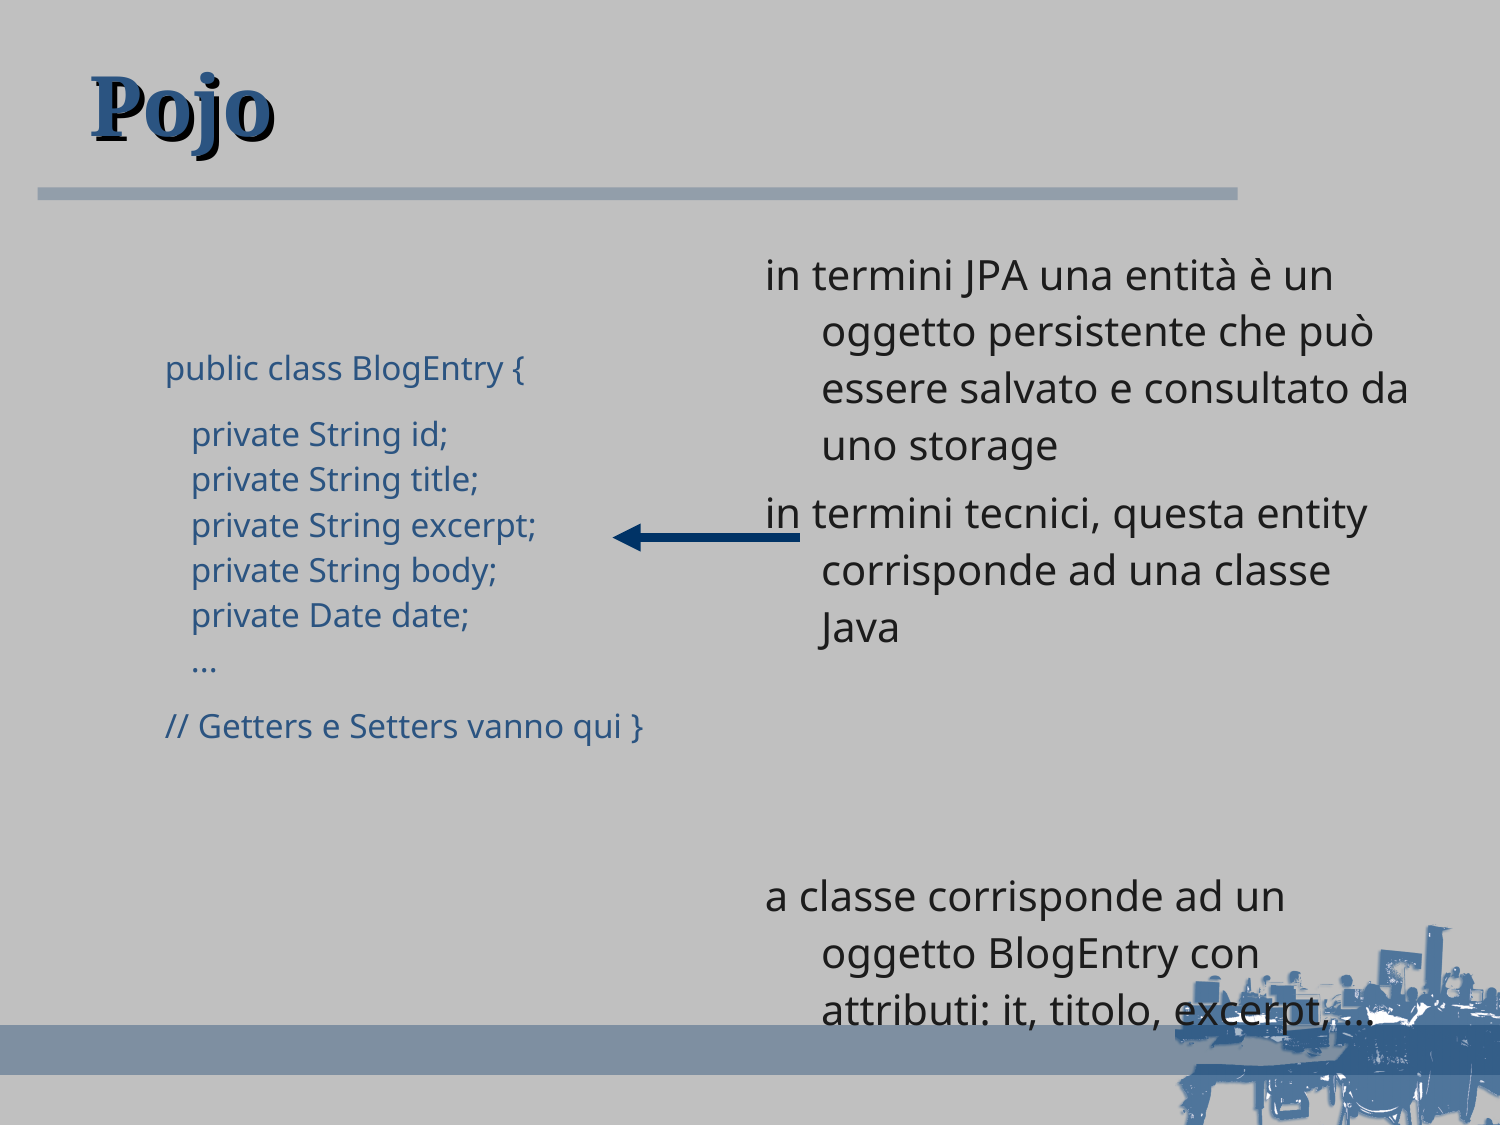

# Pojo
in termini JPA una entità è un oggetto persistente che può essere salvato e consultato da uno storage
in termini tecnici, questa entity corrisponde ad una classe Java
a classe corrisponde ad un oggetto BlogEntry con attributi: it, titolo, excerpt, ...
public class BlogEntry {
 private String id;
 private String title;
 private String excerpt;
 private String body;
 private Date date;
 ...
// Getters e Setters vanno qui }